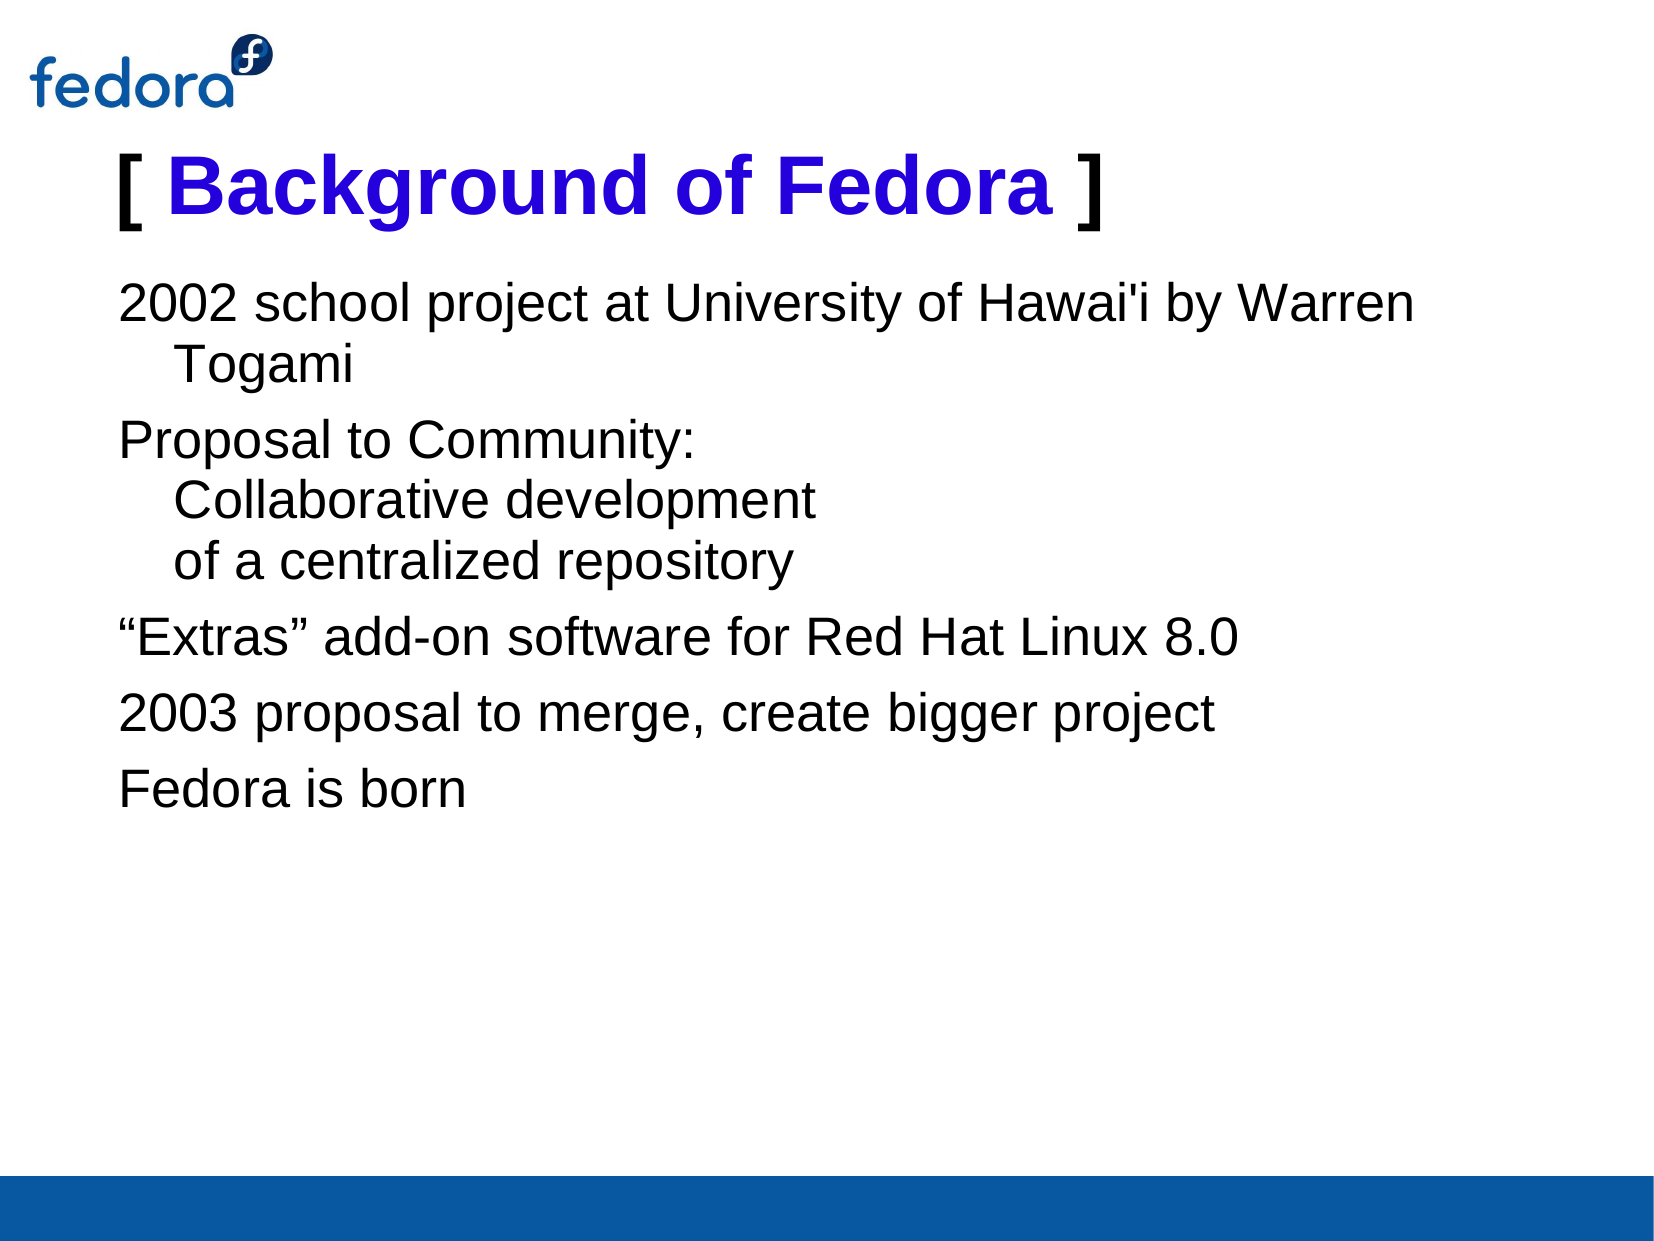

# [ Background of Fedora ]
2002 school project at University of Hawai'i by Warren Togami
Proposal to Community:
Collaborative development
of a centralized repository
“Extras” add-on software for Red Hat Linux 8.0
2003 proposal to merge, create bigger project
Fedora is born